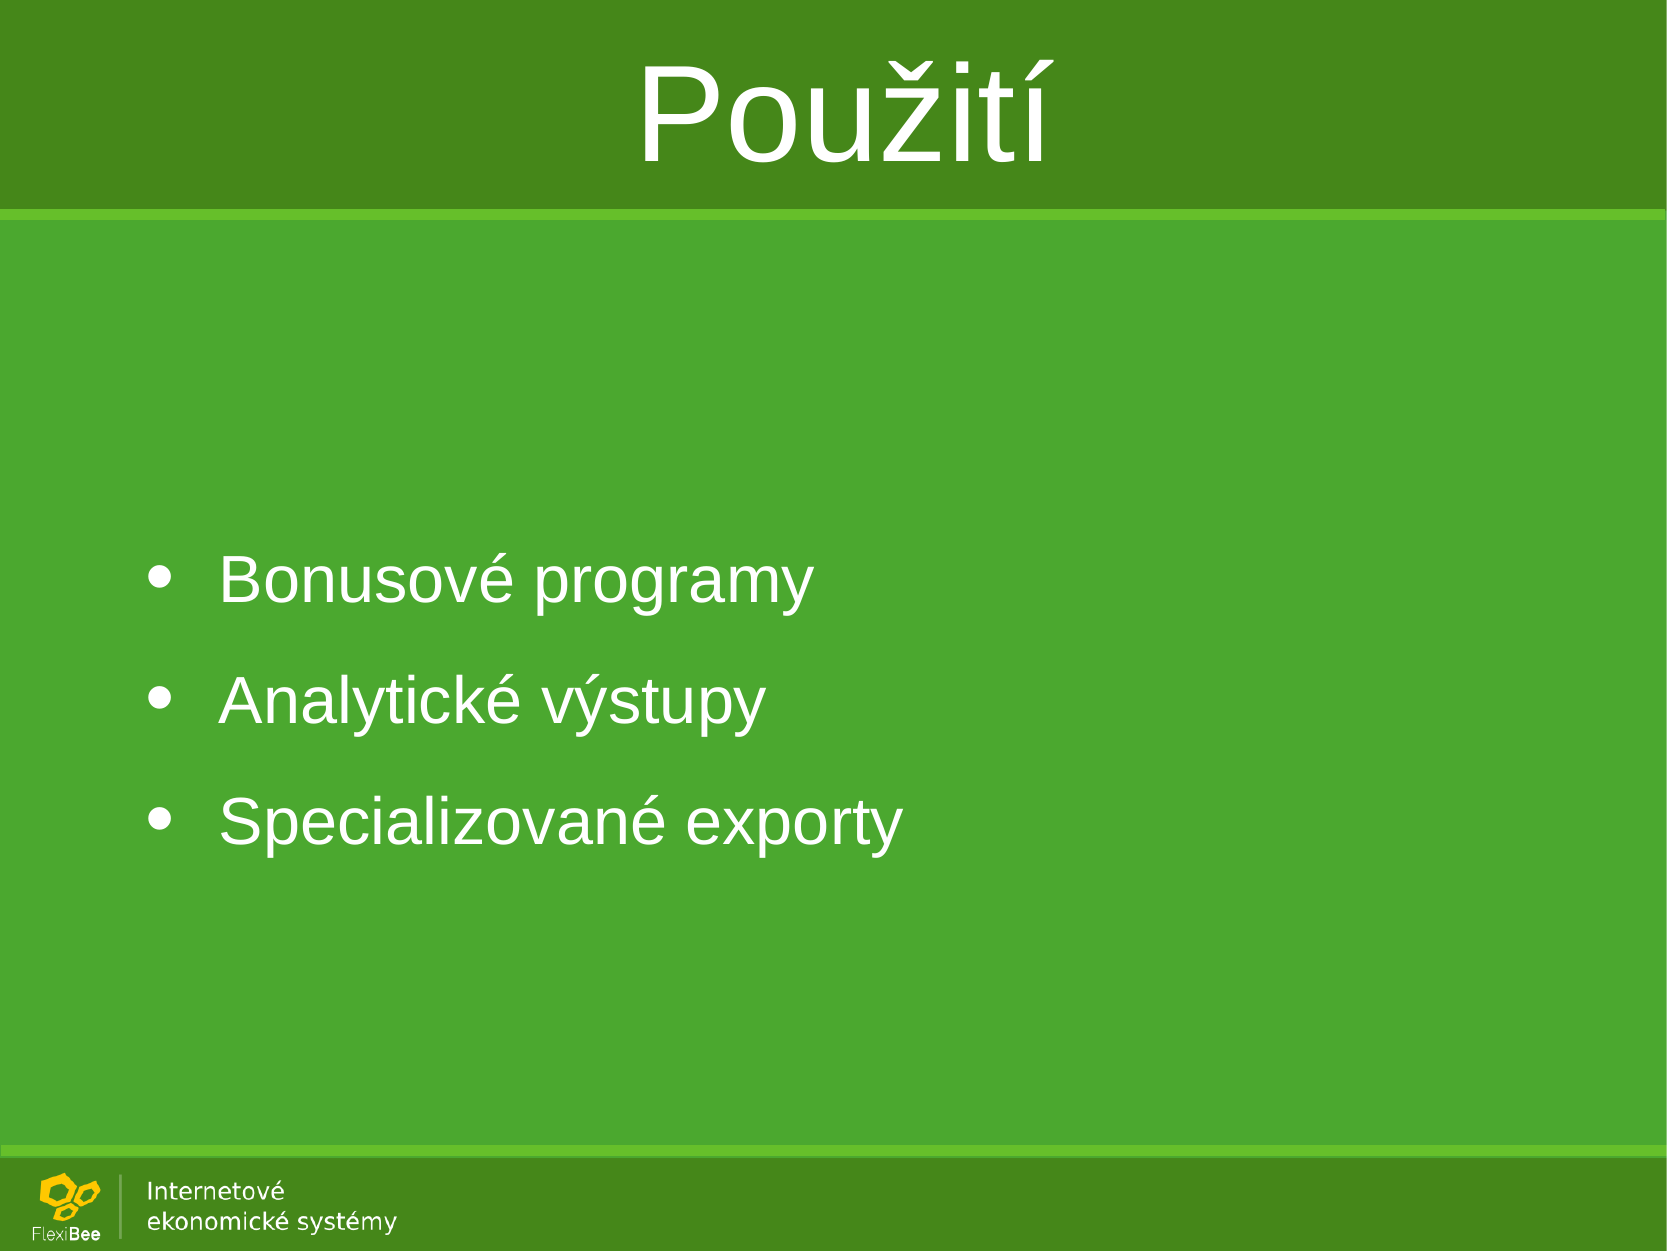

# Použití
Bonusové programy
Analytické výstupy
Specializované exporty